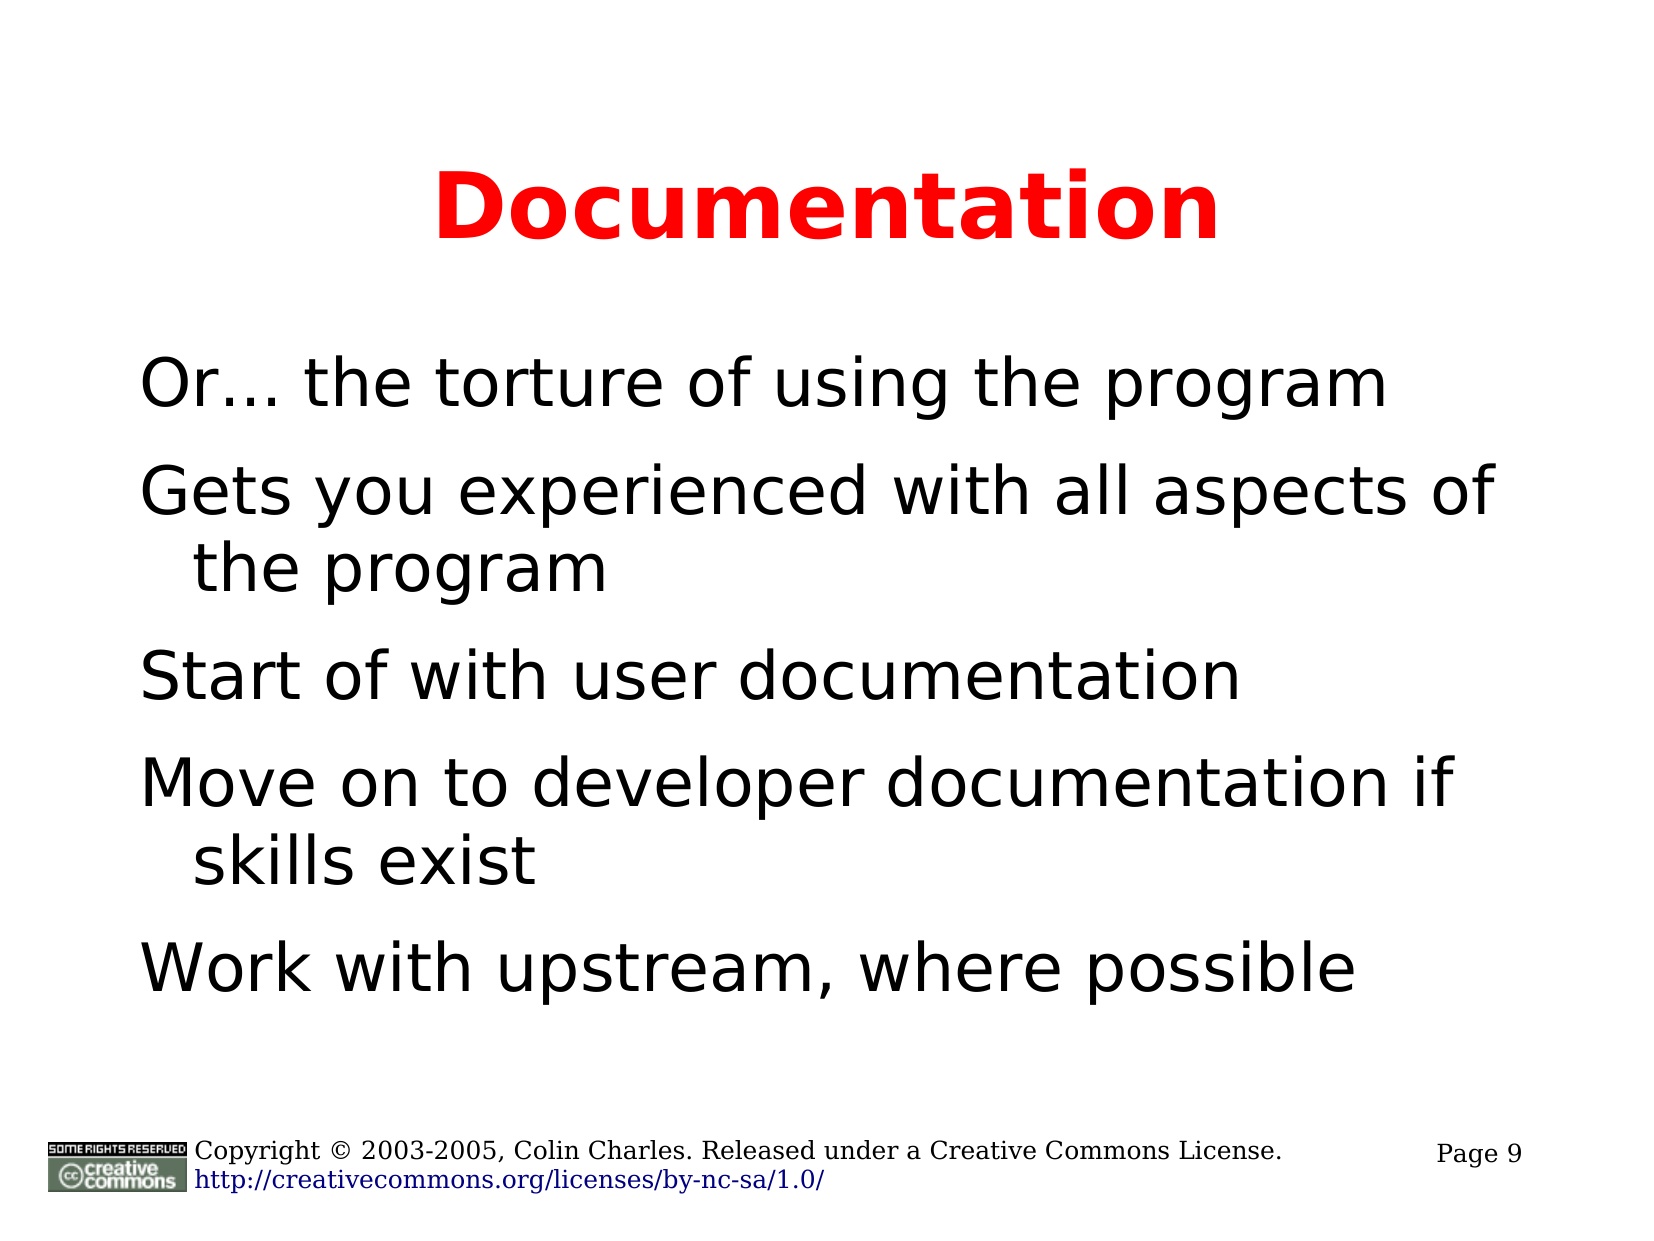

# Documentation
Or... the torture of using the program
Gets you experienced with all aspects of the program
Start of with user documentation
Move on to developer documentation if skills exist
Work with upstream, where possible